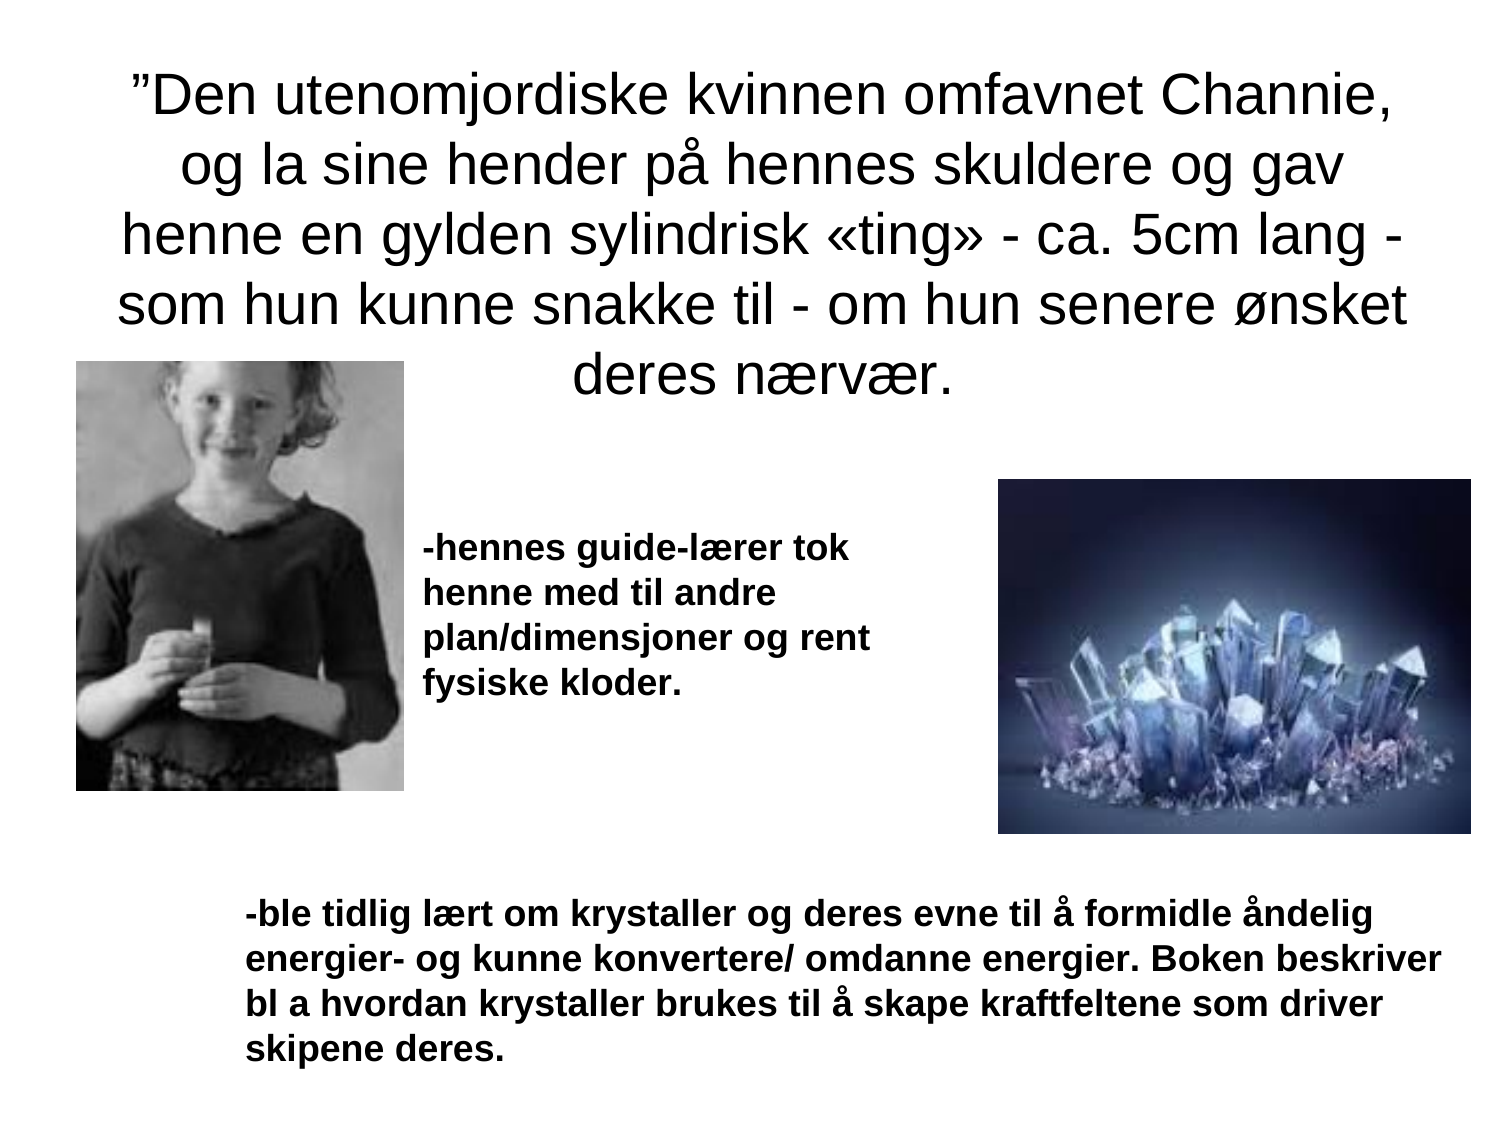

# ”Den utenomjordiske kvinnen omfavnet Channie, og la sine hender på hennes skuldere og gav henne en gylden sylindrisk «ting» - ca. 5cm lang - som hun kunne snakke til - om hun senere ønsket deres nærvær.
-hennes guide-lærer tok henne med til andre plan/dimensjoner og rent fysiske kloder.
-ble tidlig lært om krystaller og deres evne til å formidle åndelig energier- og kunne konvertere/ omdanne energier. Boken beskriver bl a hvordan krystaller brukes til å skape kraftfeltene som driver skipene deres.